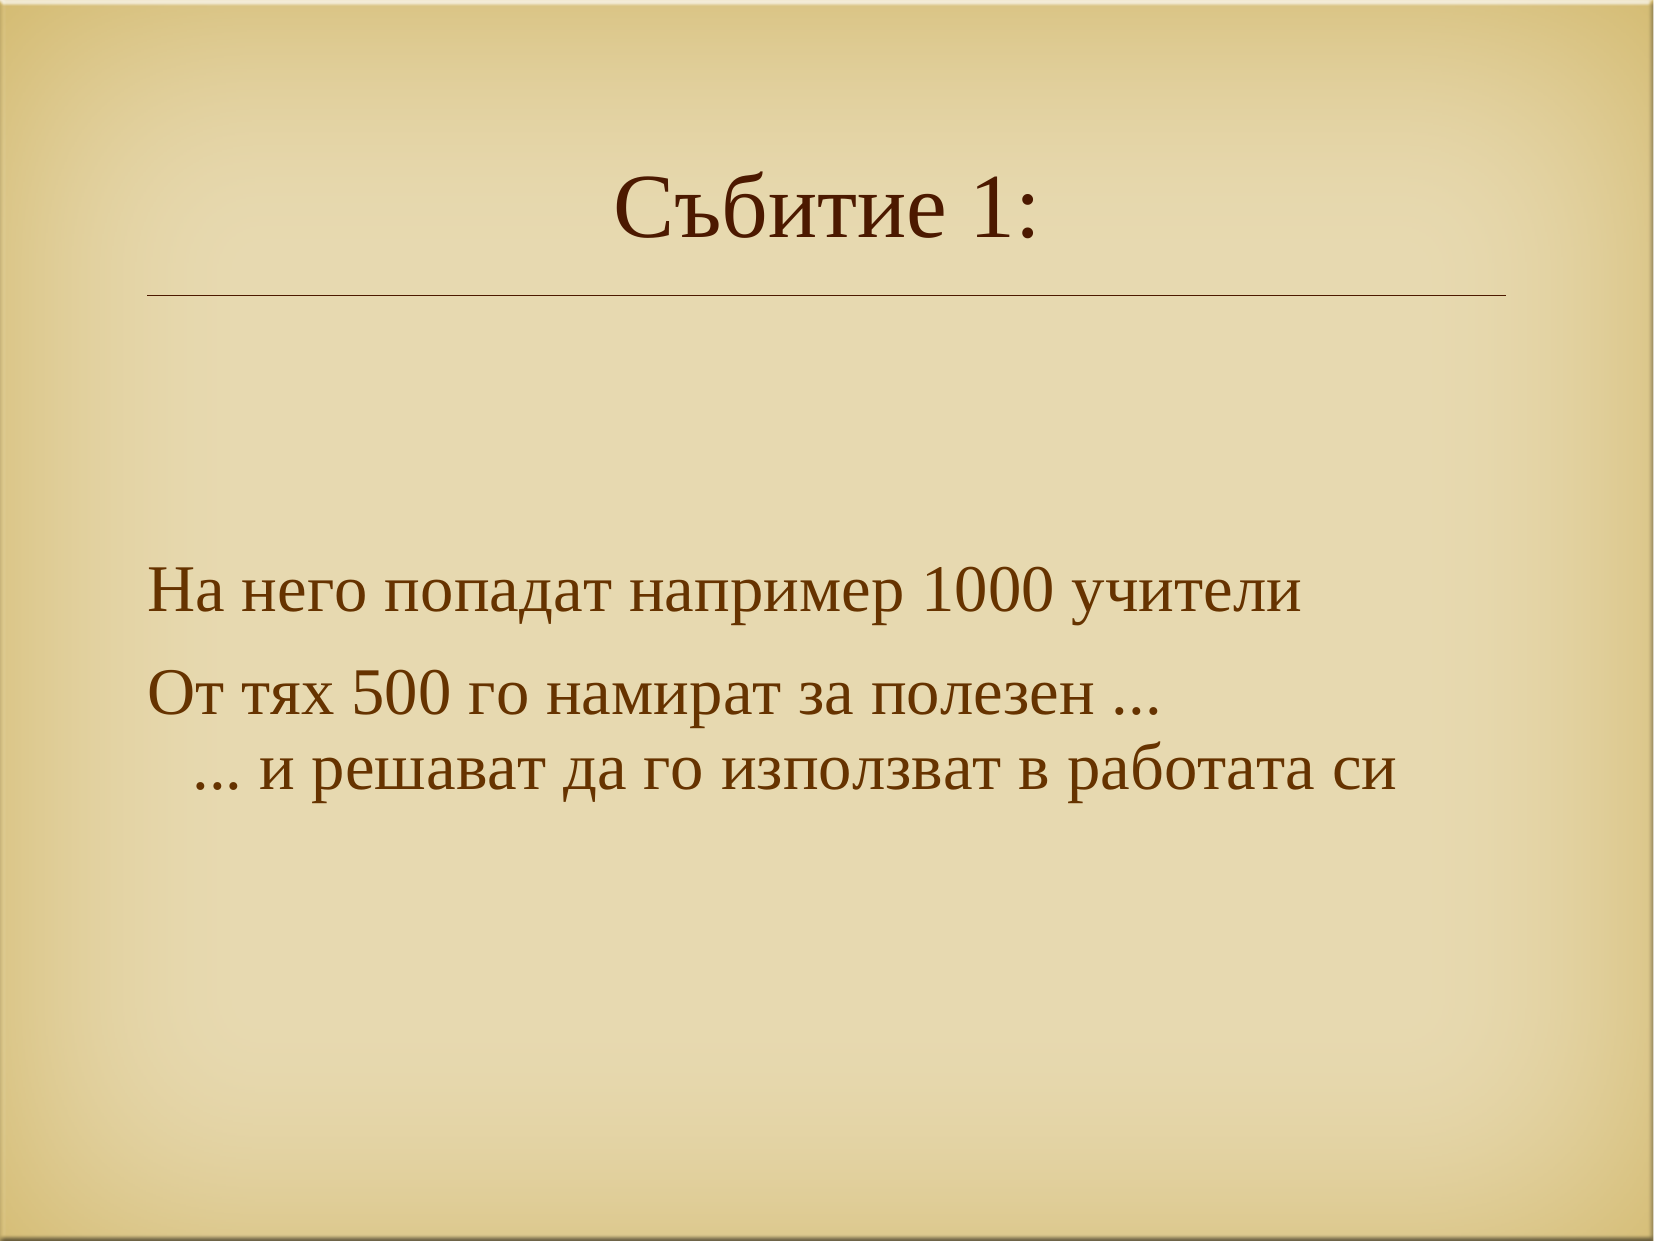

# Събитие 1:
На него попадат например 1000 учители
От тях 500 го намират за полезен ...
... и решават да го използват в работата си